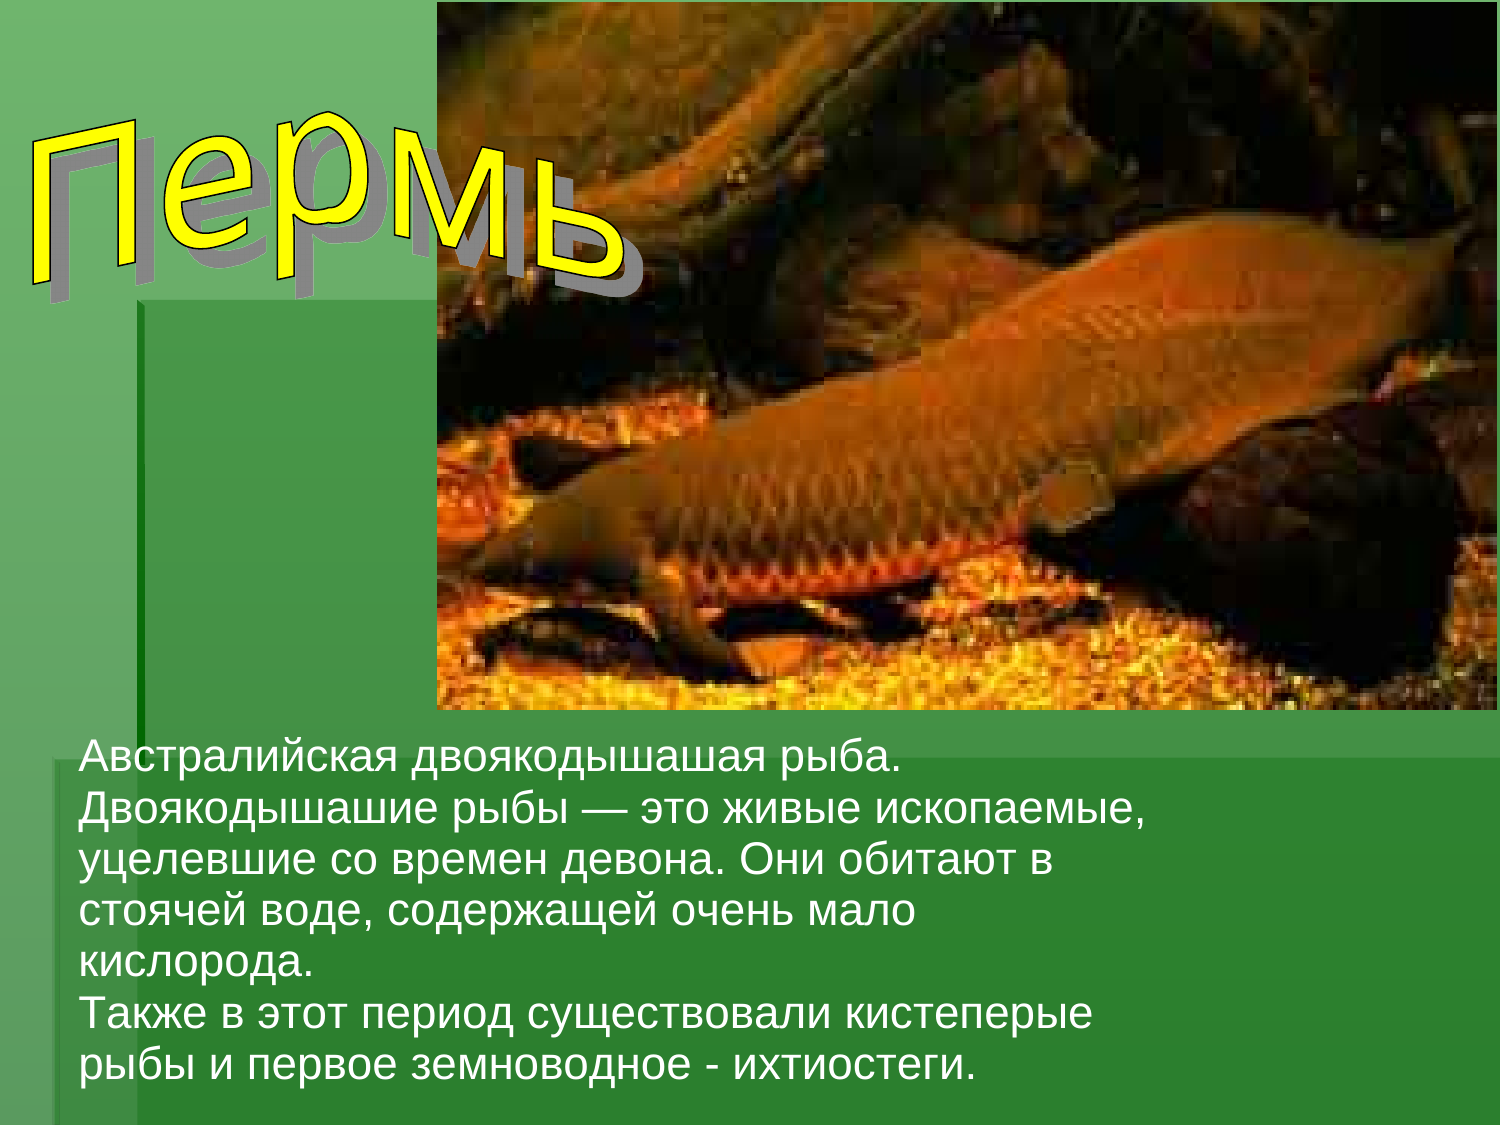

Пермь
Австралийская двоякодышашая рыба. Двоякодышашие рыбы — это живые ископаемые, уцелевшие со времен девона. Они обитают в стоячей воде, содержащей очень мало кислорода.
Также в этот период существовали кистеперые рыбы и первое земноводное - ихтиостеги.